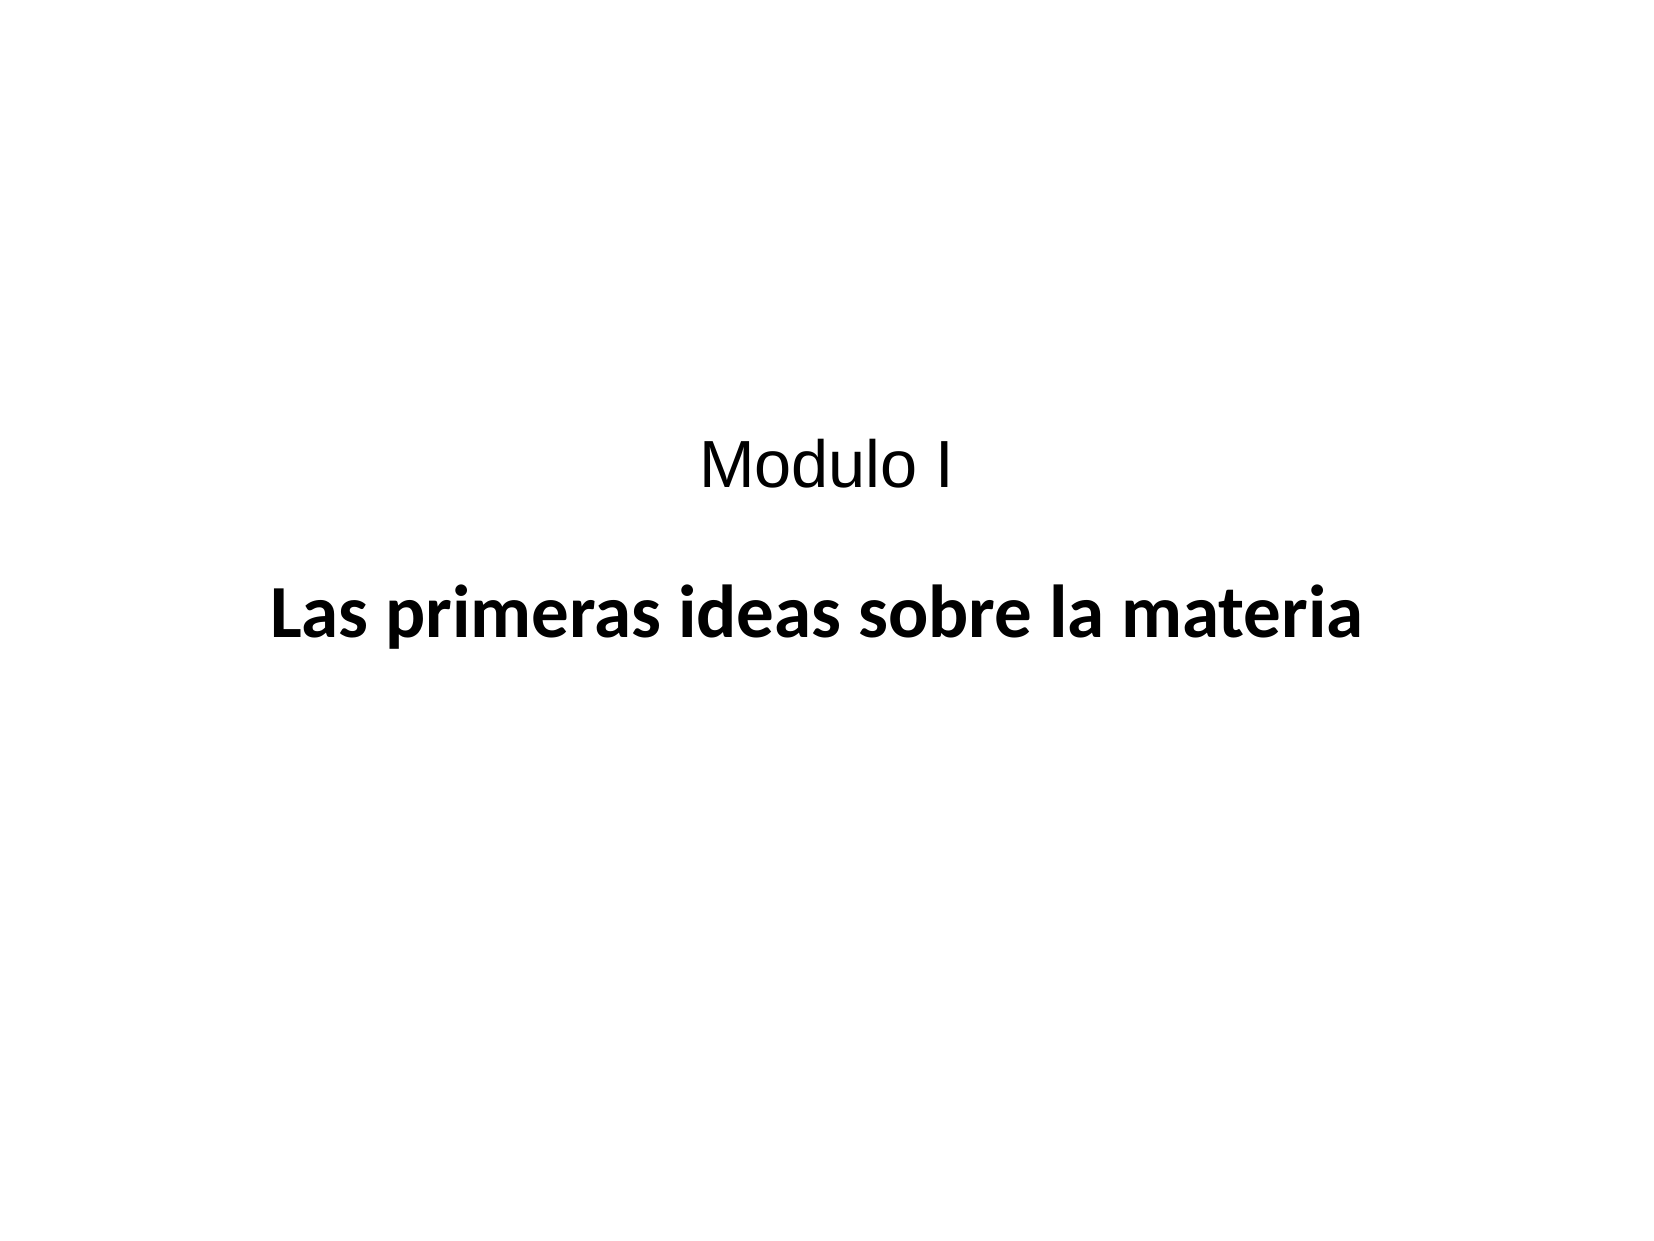

Modulo I
Las primeras ideas sobre la materia